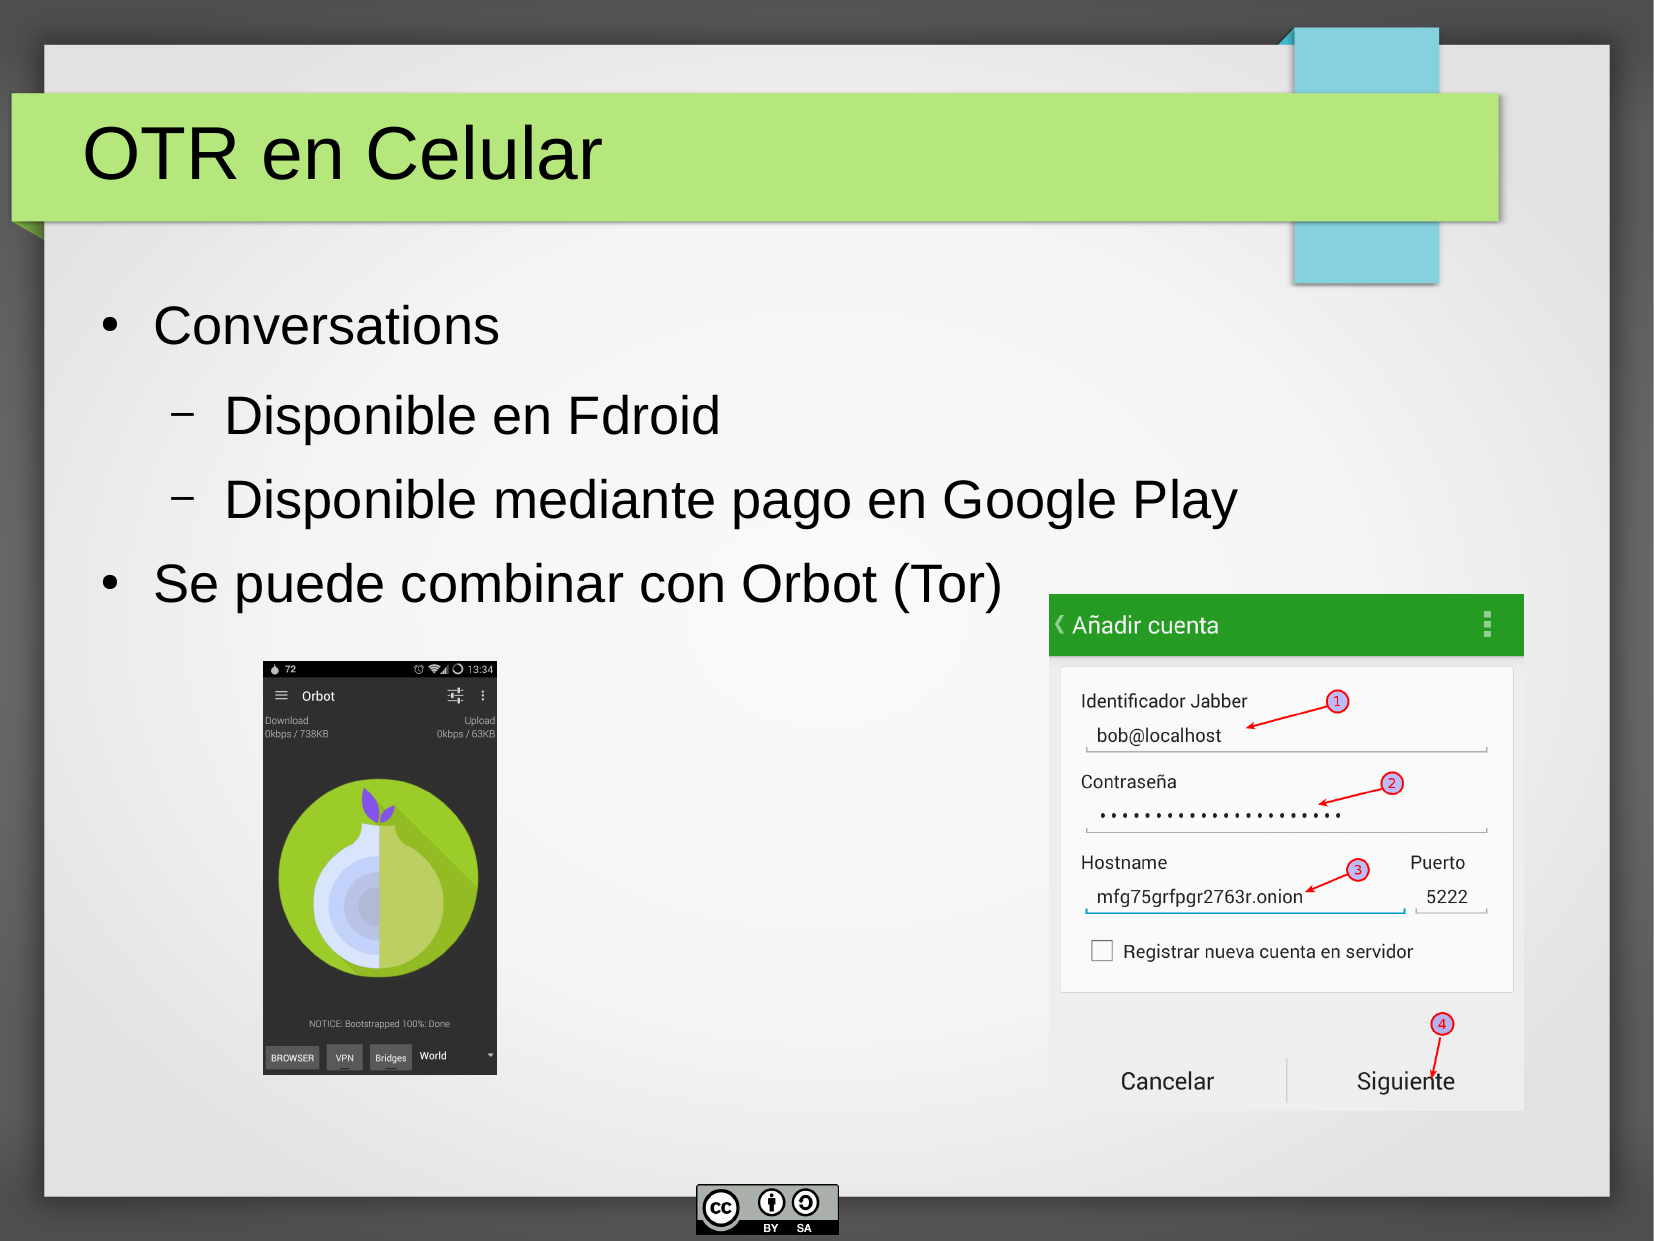

# OTR en Celular
Conversations
Disponible en Fdroid
Disponible mediante pago en Google Play
Se puede combinar con Orbot (Tor)